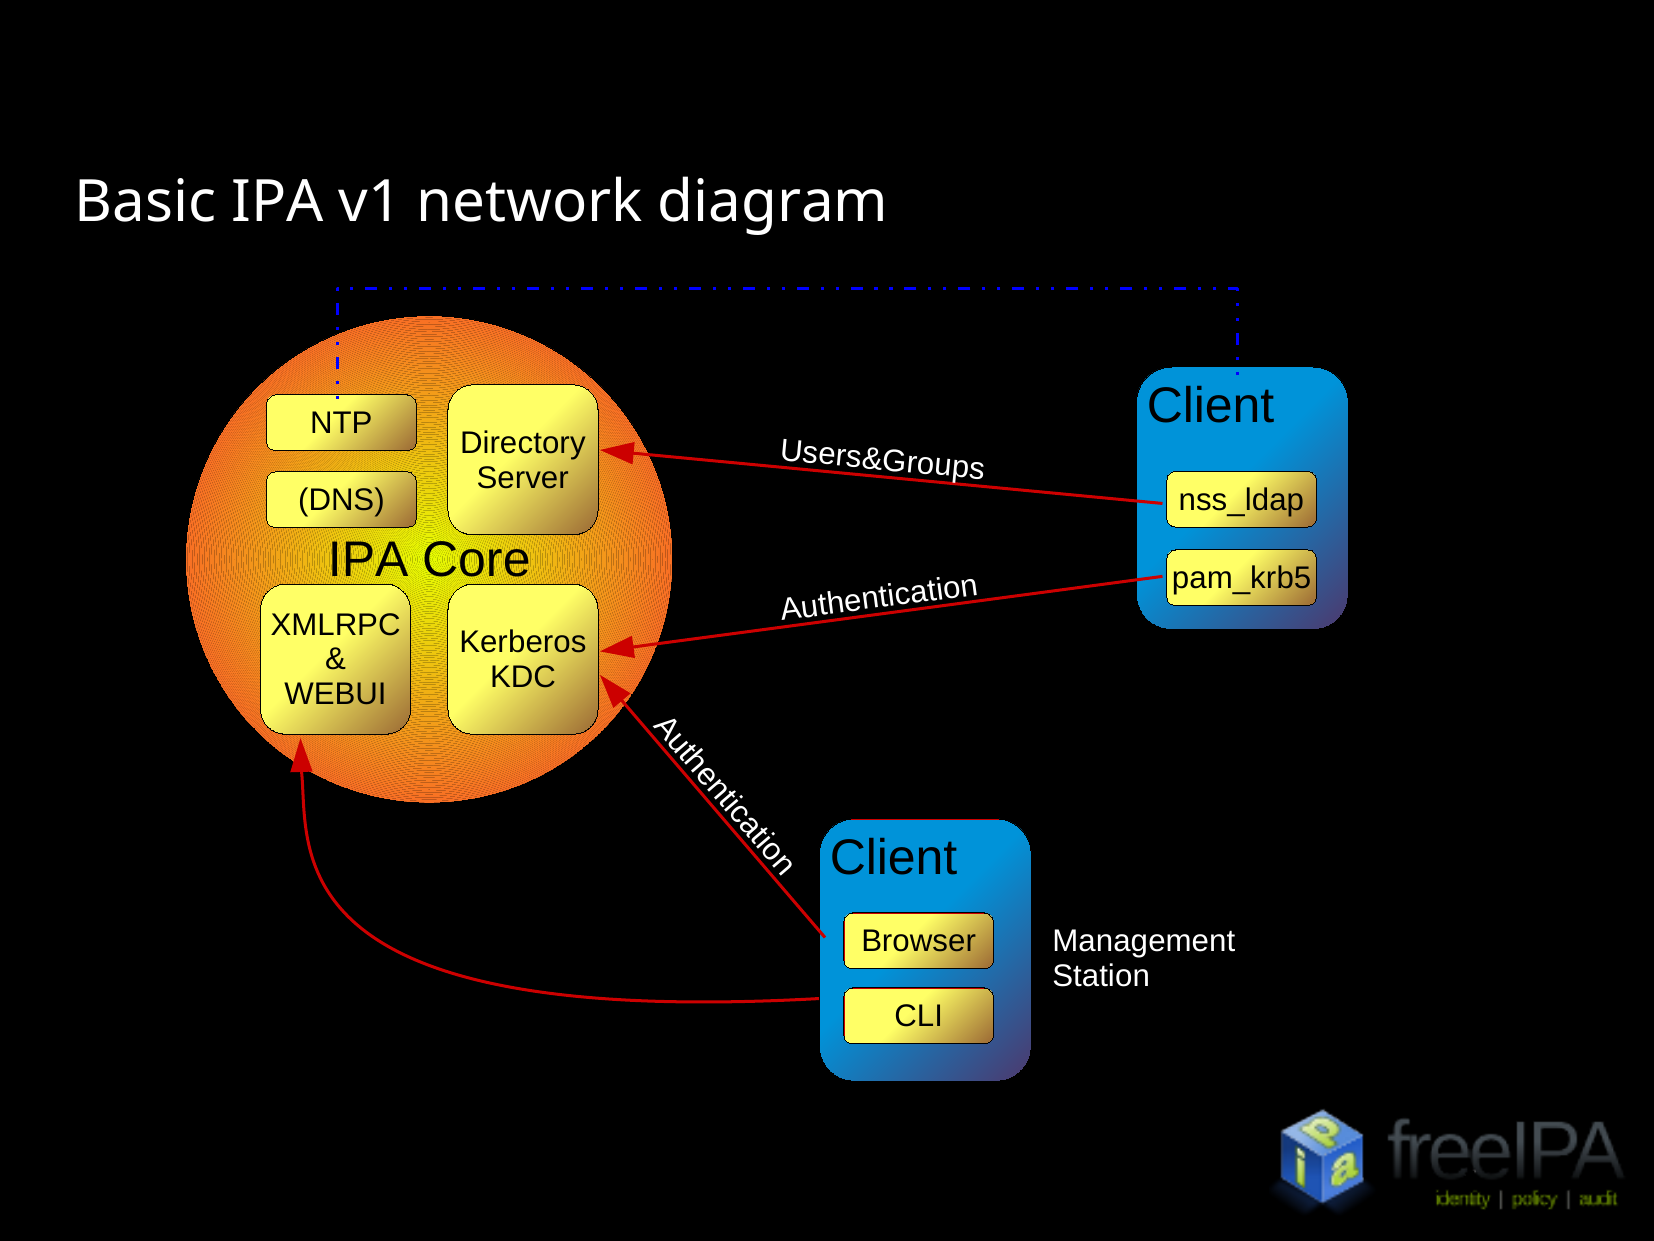

# Basic IPA v1 network diagram
IPA Core
Directory
Server
NTP
(DNS)
XMLRPC
&
WEBUI
Kerberos
KDC
Client
nss_ldap
pam_krb5
Users&Groups
Authentication
Authentication
Client
Browser
CLI
Management
Station